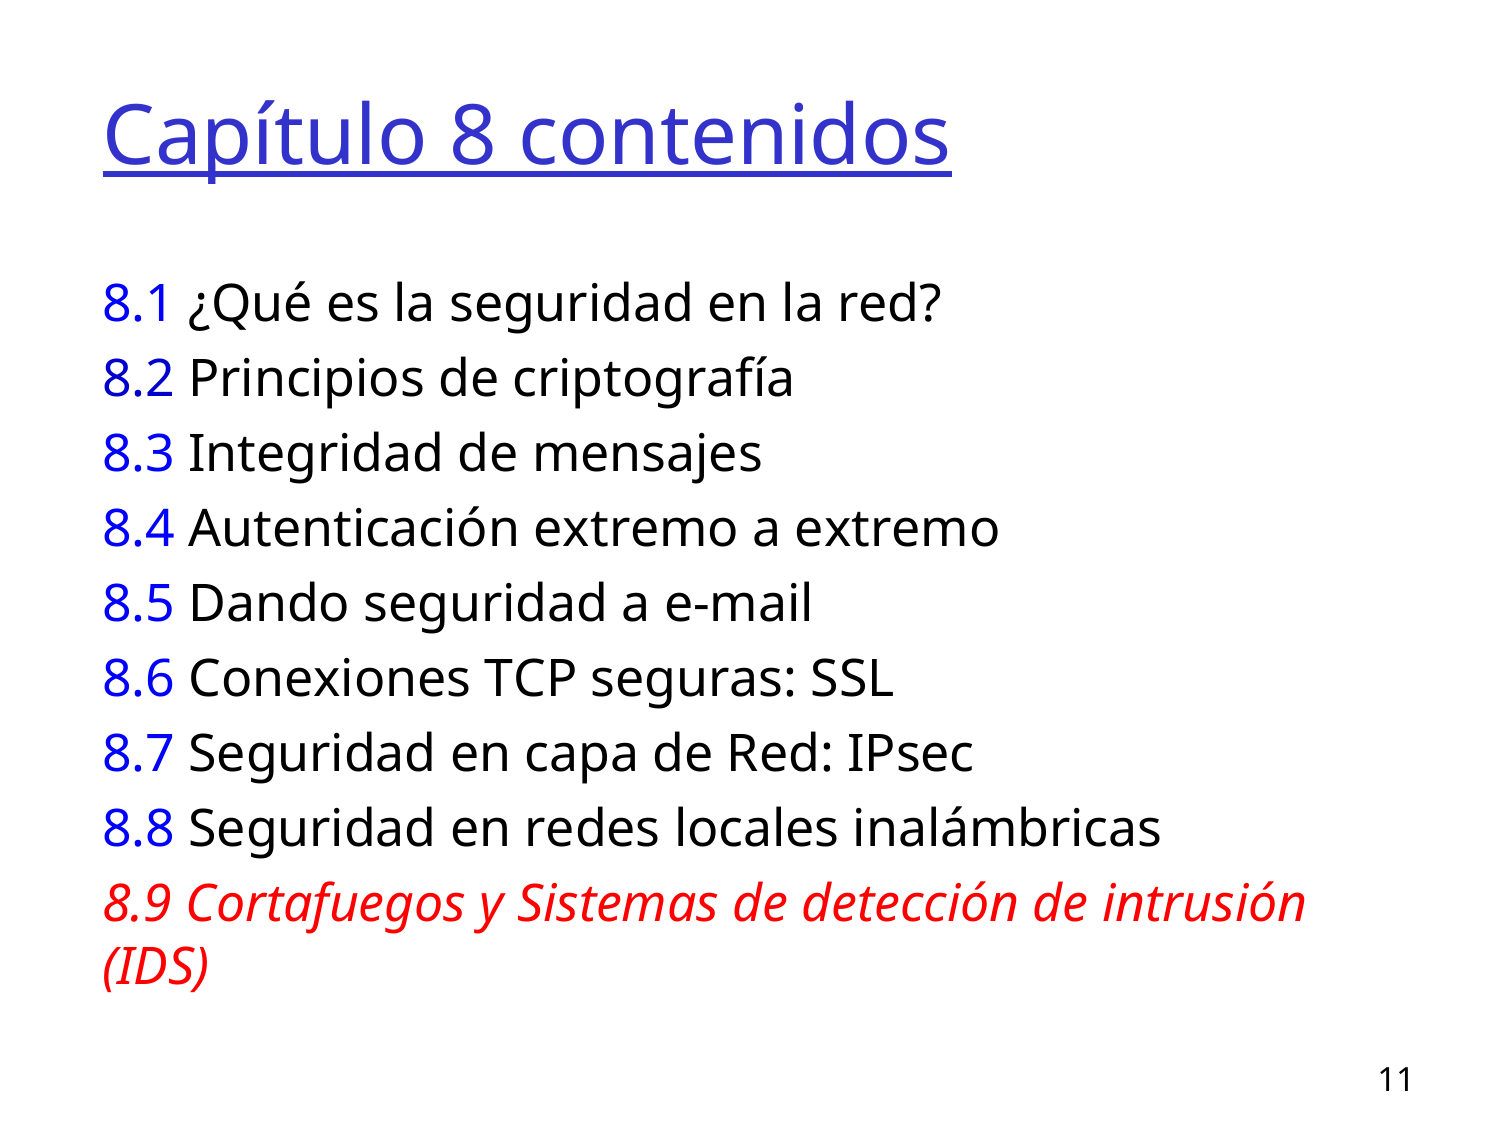

# Capítulo 8 contenidos
8.1 ¿Qué es la seguridad en la red?
8.2 Principios de criptografía
8.3 Integridad de mensajes
8.4 Autenticación extremo a extremo
8.5 Dando seguridad a e-mail
8.6 Conexiones TCP seguras: SSL
8.7 Seguridad en capa de Red: IPsec
8.8 Seguridad en redes locales inalámbricas
8.9 Cortafuegos y Sistemas de detección de intrusión (IDS)
11